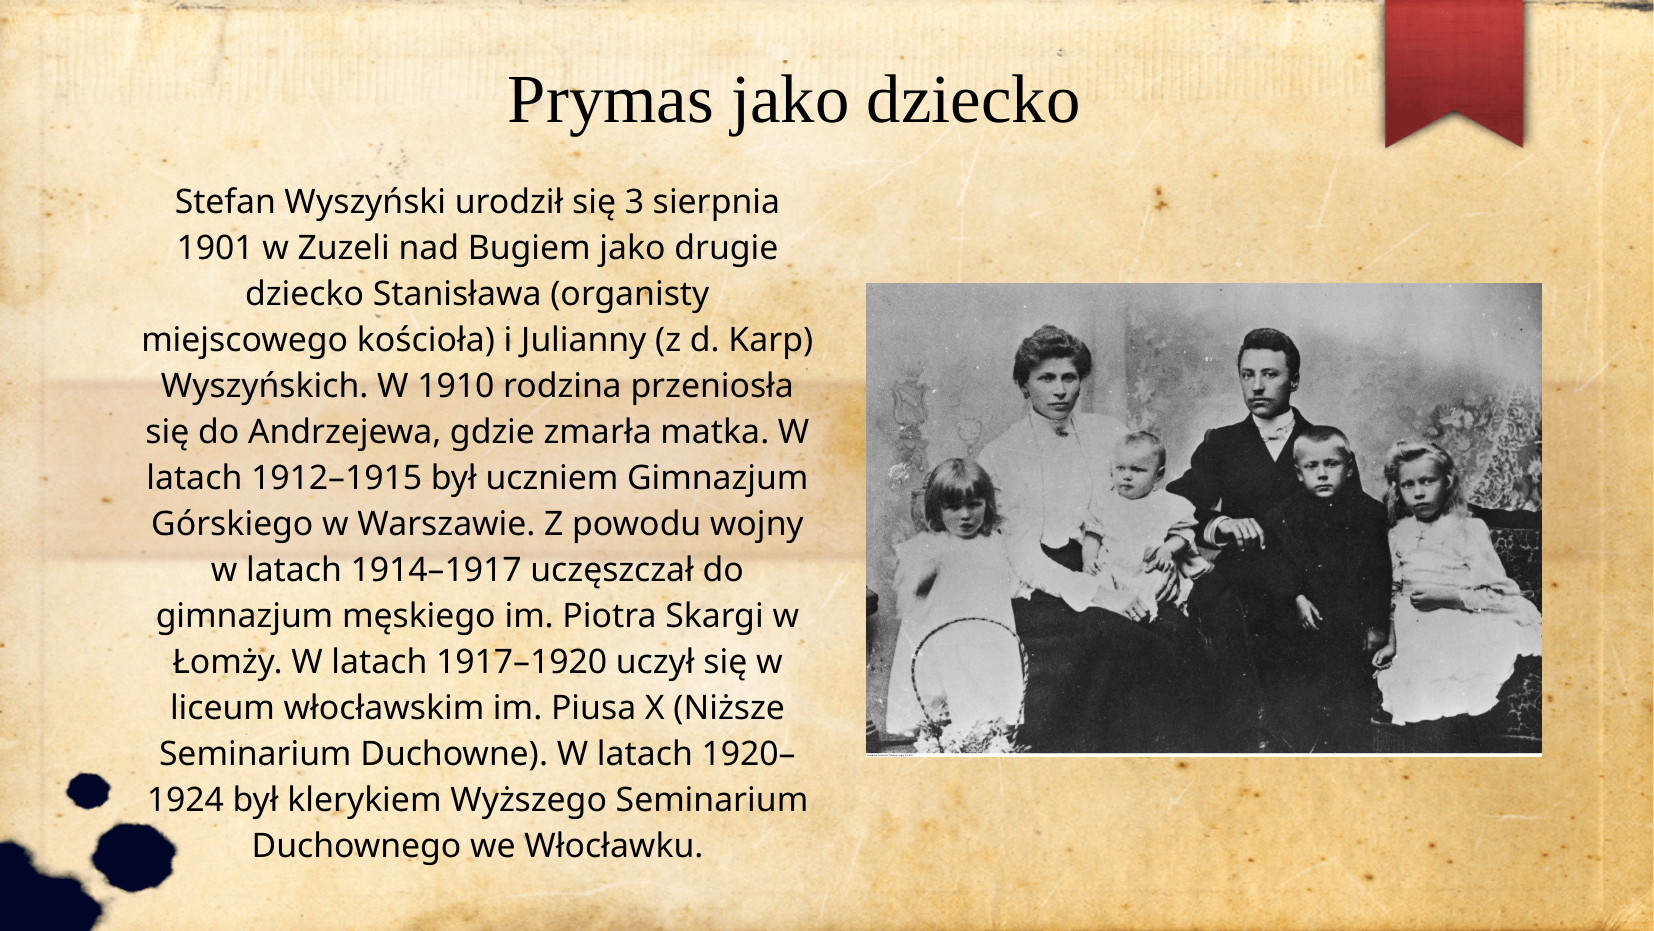

Prymas jako dziecko
# Stefan Wyszyński urodził się 3 sierpnia 1901 w Zuzeli nad Bugiem jako drugie dziecko Stanisława (organisty miejscowego kościoła) i Julianny (z d. Karp) Wyszyńskich. W 1910 rodzina przeniosła się do Andrzejewa, gdzie zmarła matka. W latach 1912–1915 był uczniem Gimnazjum Górskiego w Warszawie. Z powodu wojny w latach 1914–1917 uczęszczał do gimnazjum męskiego im. Piotra Skargi w Łomży. W latach 1917–1920 uczył się w liceum włocławskim im. Piusa X (Niższe Seminarium Duchowne). W latach 1920–1924 był klerykiem Wyższego Seminarium Duchownego we Włocławku.